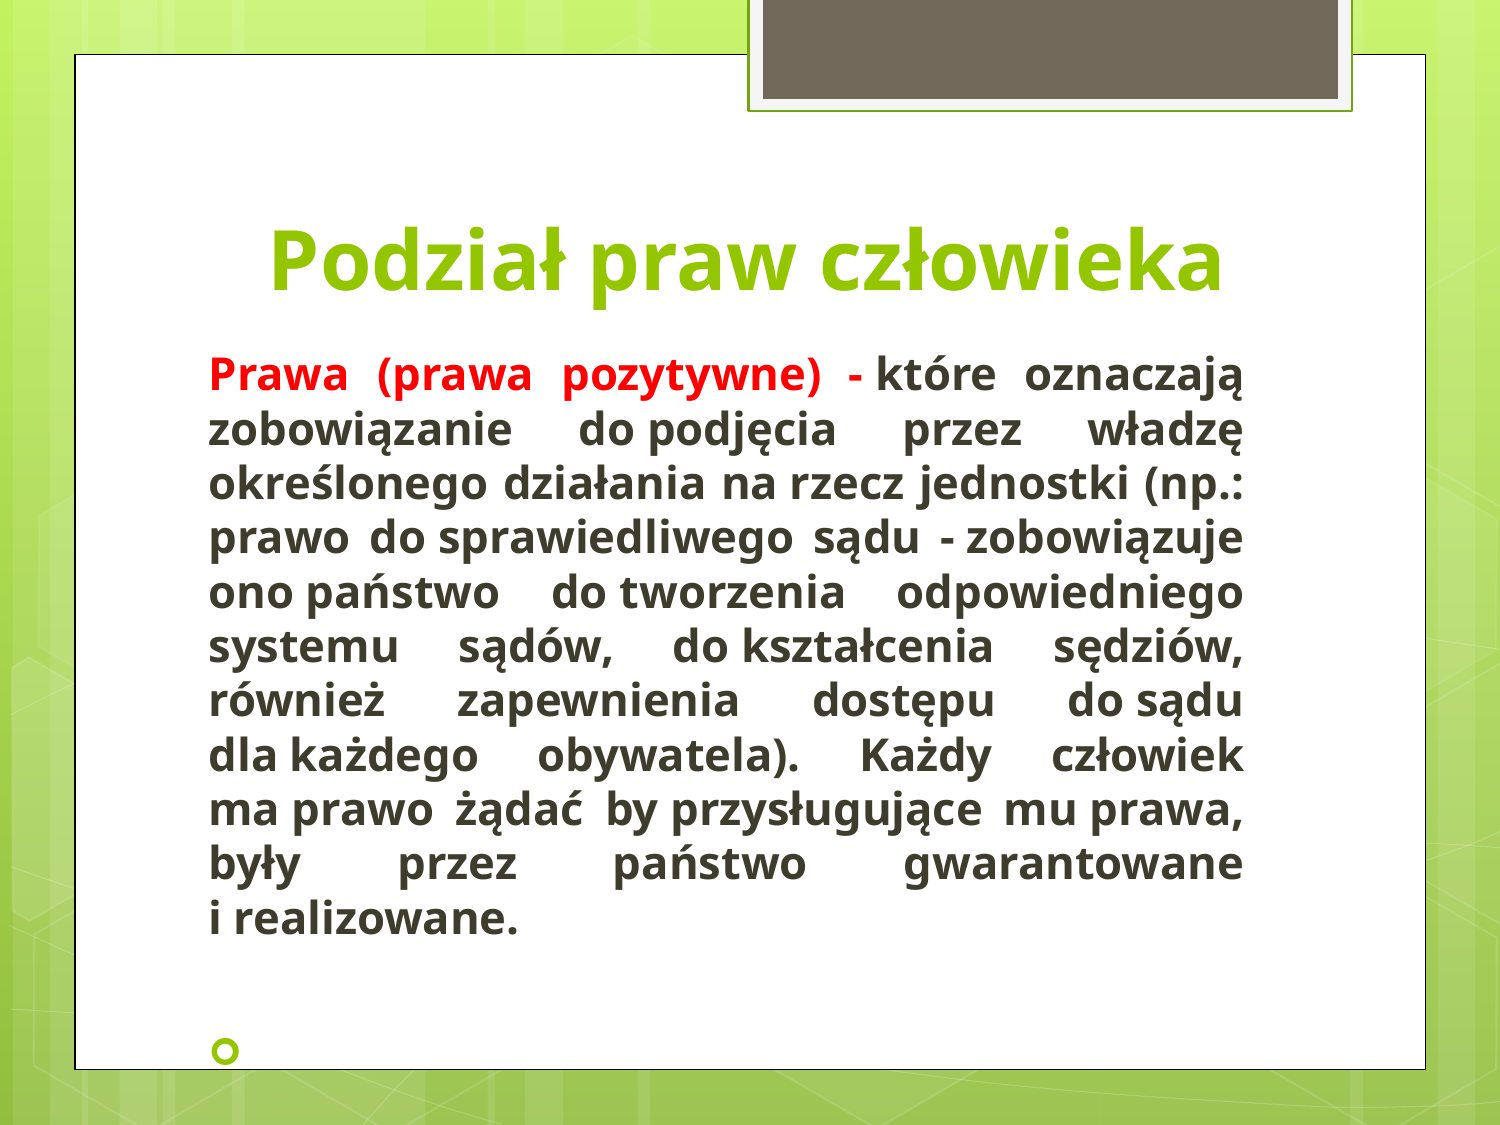

# Podział praw człowieka
Prawa (prawa pozytywne) - które oznaczają zobowiązanie do podjęcia przez władzę określonego działania na rzecz jednostki (np.: prawo do sprawiedliwego sądu - zobowiązuje ono państwo do tworzenia odpowiedniego systemu sądów, do kształcenia sędziów, również zapewnienia dostępu do sądu dla każdego obywatela). Każdy człowiek ma prawo żądać by przysługujące mu prawa, były przez państwo gwarantowane i realizowane.